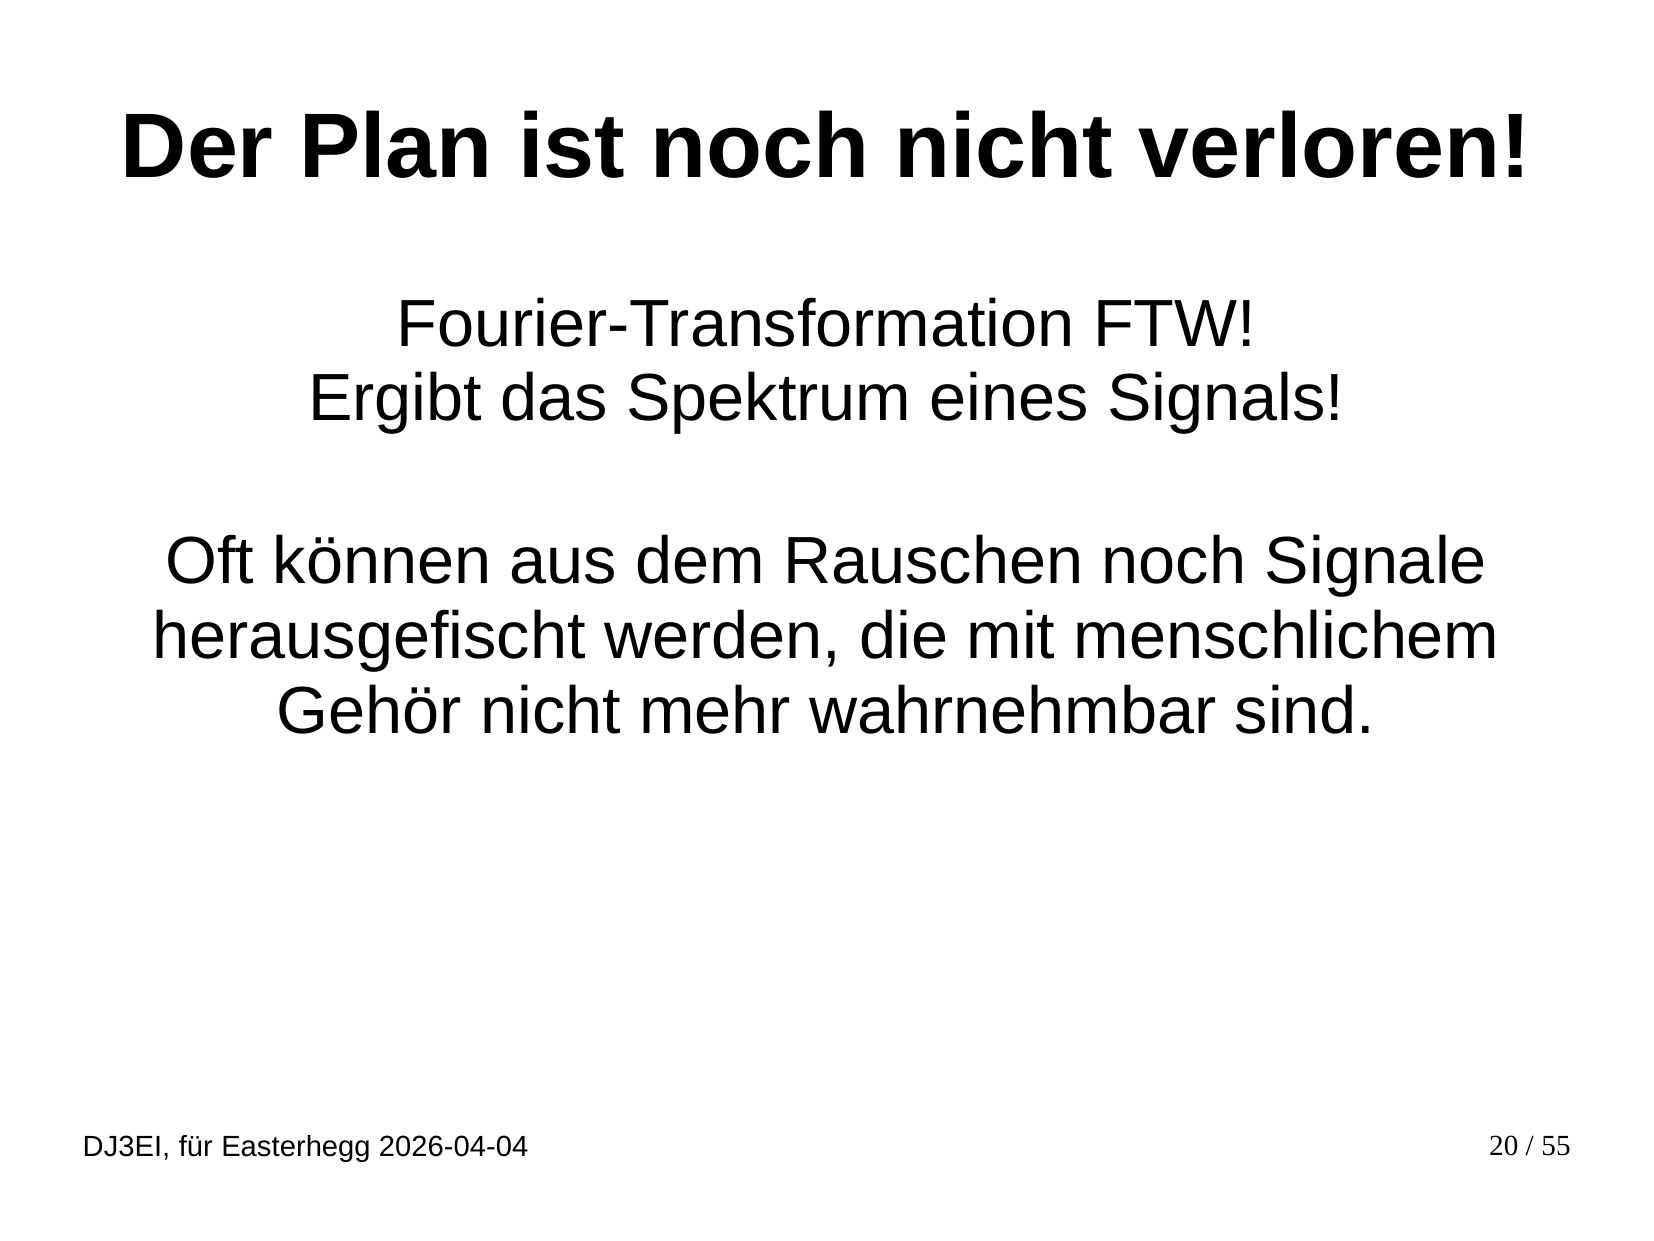

# Der Plan ist noch nicht verloren!
Fourier-Transformation FTW!
Ergibt das Spektrum eines Signals!
Oft können aus dem Rauschen noch Signale herausgefischt werden, die mit menschlichem Gehör nicht mehr wahrnehmbar sind.
20